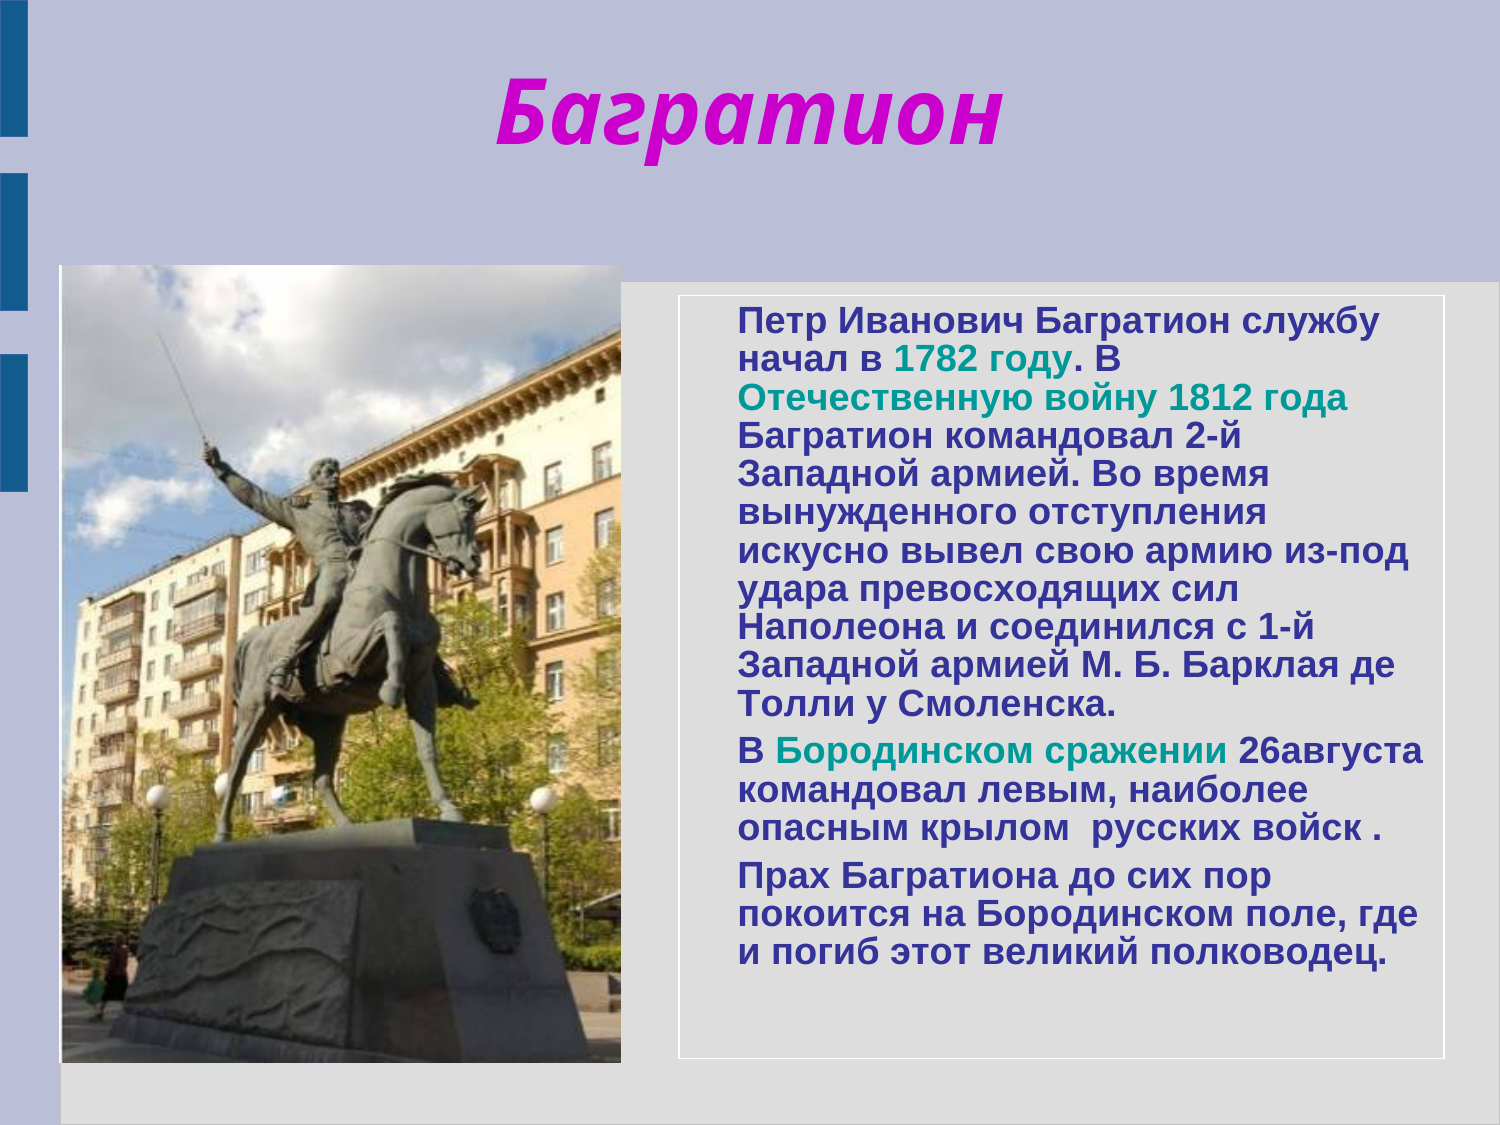

# Багратион
 	Петр Иванович Багратион службу начал в 1782 году. В Отечественную войну 1812 года Багратион командовал 2-й Западной армией. Во время вынужденного отступления искусно вывел свою армию из-под удара превосходящих сил Наполеона и соединился с 1-й Западной армией М. Б. Барклая де Толли у Смоленска.
	В Бородинском сражении 26августа командовал левым, наиболее опасным крылом русских войск .
	Прах Багратиона до сих пор покоится на Бородинском поле, где и погиб этот великий полководец.